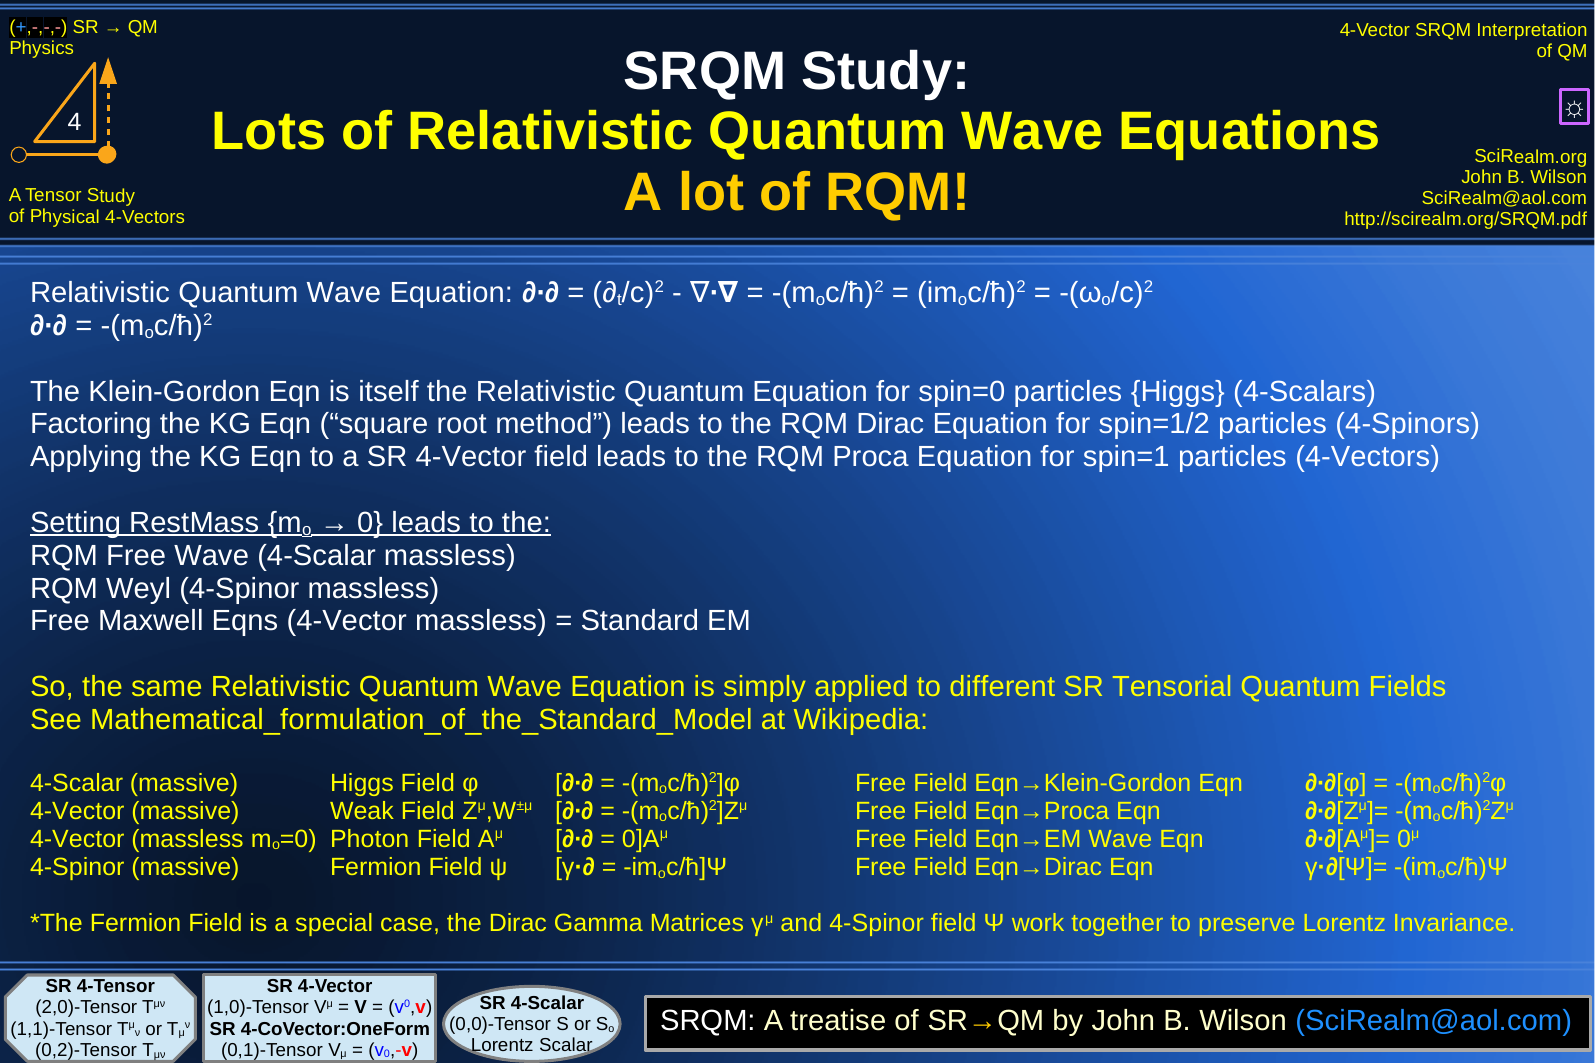

(+,-,-,-) SR → QM
Physics
A Tensor Study
of Physical 4-Vectors
4-Vector SRQM Interpretation
of QM
SciRealm.org
John B. Wilson
SciRealm@aol.com
http://scirealm.org/SRQM.pdf
# SRQM Study: Lots of Relativistic Quantum Wave Equations A lot of RQM!
4
☼
Relativistic Quantum Wave Equation: ∂∙∂ = (∂t/c)2 - ∇∙∇ = -(moc/ħ)2 = (imoc/ħ)2 = -(ωo/c)2
∂∙∂ = -(moc/ħ)2
The Klein-Gordon Eqn is itself the Relativistic Quantum Equation for spin=0 particles {Higgs} (4-Scalars)
Factoring the KG Eqn (“square root method”) leads to the RQM Dirac Equation for spin=1/2 particles (4-Spinors)
Applying the KG Eqn to a SR 4-Vector field leads to the RQM Proca Equation for spin=1 particles (4-Vectors)
Setting RestMass {mo → 0} leads to the:
RQM Free Wave (4-Scalar massless)
RQM Weyl (4-Spinor massless)
Free Maxwell Eqns (4-Vector massless) = Standard EM
So, the same Relativistic Quantum Wave Equation is simply applied to different SR Tensorial Quantum Fields
See Mathematical_formulation_of_the_Standard_Model at Wikipedia:
4-Scalar (massive)		Higgs Field φ 	[∂∙∂ = -(moc/ħ)2]φ 		Free Field Eqn→Klein-Gordon Eqn	∂∙∂[φ] = -(moc/ħ)2φ
4-Vector (massive)		Weak Field Zμ,W±μ	[∂∙∂ = -(moc/ħ)2]Zμ 		Free Field Eqn→Proca Eqn		∂∙∂[Zμ]= -(moc/ħ)2Zμ
4-Vector (massless mo=0)	Photon Field Aμ 	[∂∙∂ = 0]Aμ 			Free Field Eqn→EM Wave Eqn		∂∙∂[Aμ]= 0μ
4-Spinor (massive)		Fermion Field ψ	[γ·∂ = -imoc/ћ]Ψ		Free Field Eqn→Dirac Eqn			γ·∂[Ψ]= -(imoc/ћ)Ψ
*The Fermion Field is a special case, the Dirac Gamma Matrices γμ and 4-Spinor field Ψ work together to preserve Lorentz Invariance.
SR 4-Tensor
(2,0)-Tensor Tμν
(1,1)-Tensor Tμν or Tμν
(0,2)-Tensor Tμν
SR 4-Vector
(1,0)-Tensor Vμ = V = (v0,v)
SR 4-CoVector:OneForm
(0,1)-Tensor Vμ = (v0,-v)
SR 4-Scalar
(0,0)-Tensor S or So
Lorentz Scalar
SRQM: A treatise of SR→QM by John B. Wilson (SciRealm@aol.com)